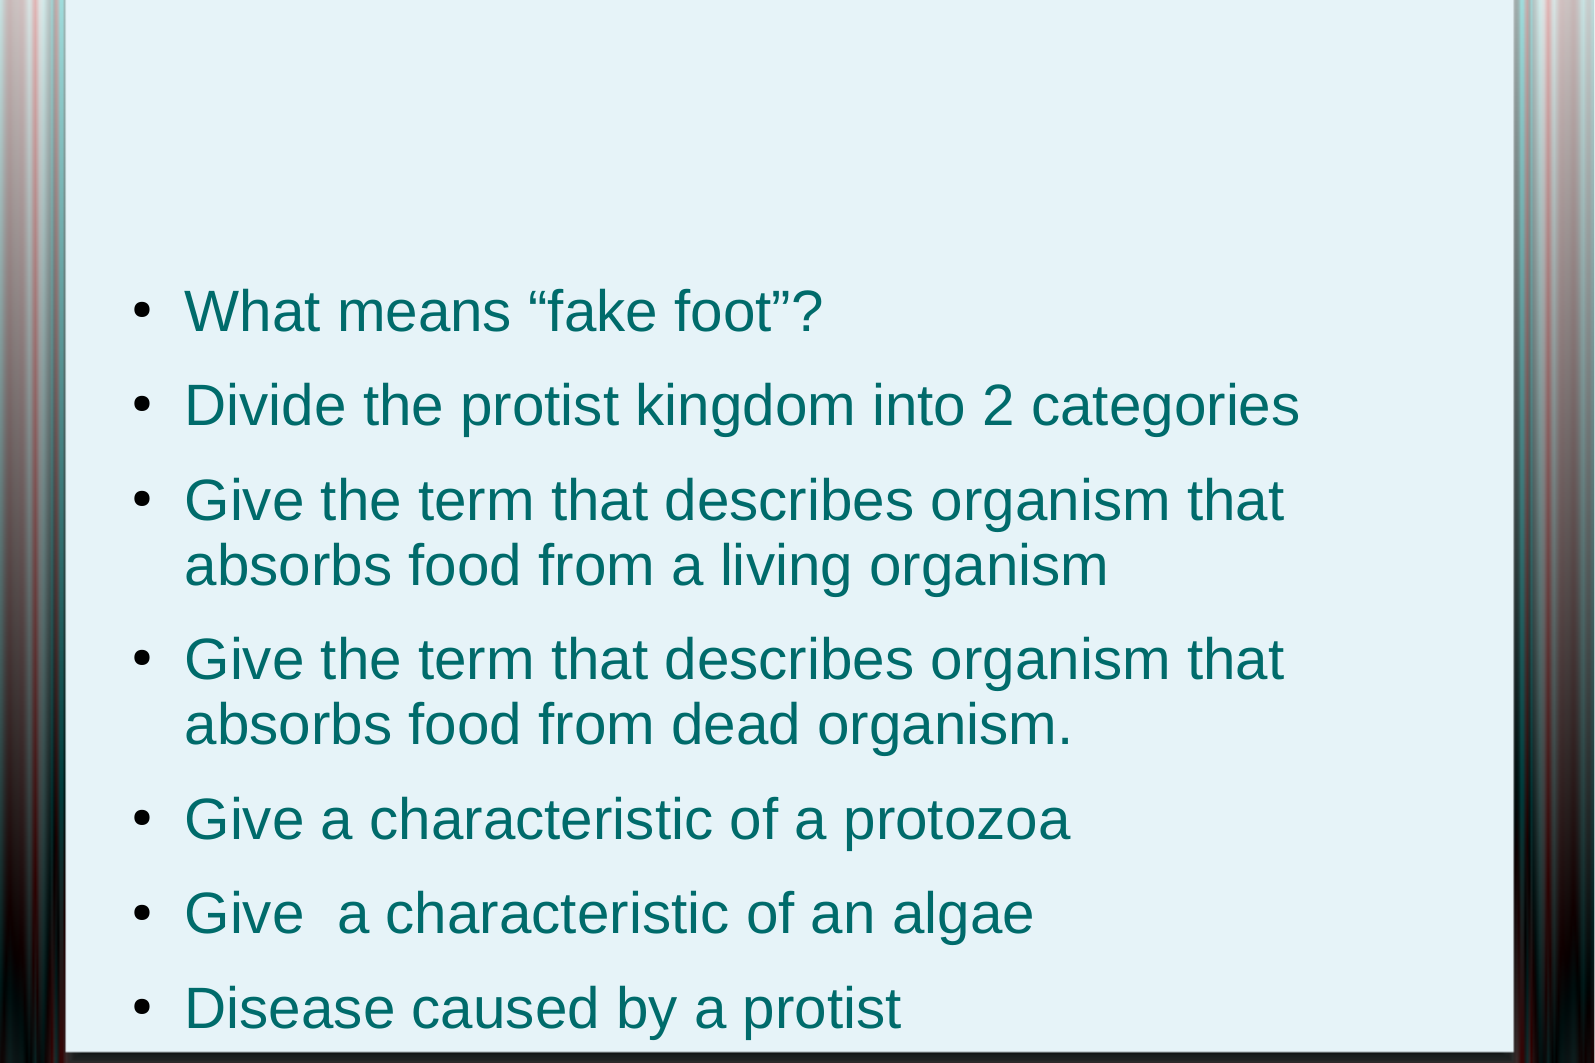

#
What means “fake foot”?
Divide the protist kingdom into 2 categories
Give the term that describes organism that absorbs food from a living organism
Give the term that describes organism that absorbs food from dead organism.
Give a characteristic of a protozoa
Give a characteristic of an algae
Disease caused by a protist